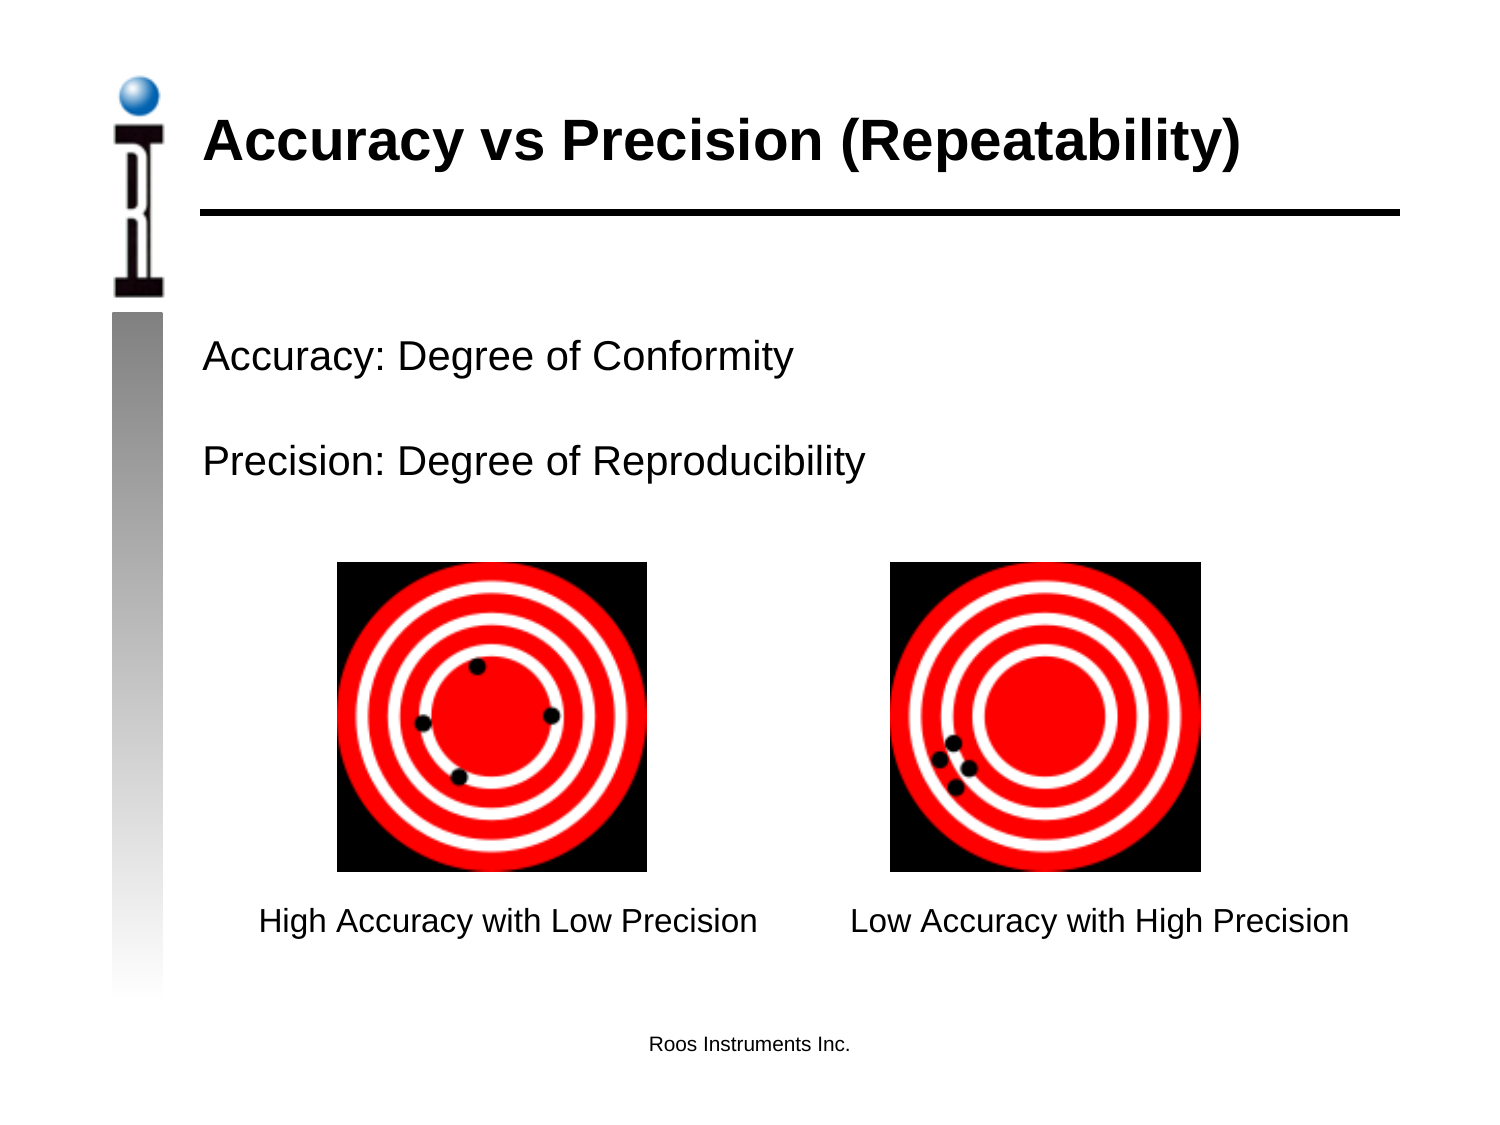

# Accuracy vs Precision (Repeatability)
Accuracy: Degree of Conformity
Precision: Degree of Reproducibility
High Accuracy with Low Precision Low Accuracy with High Precision